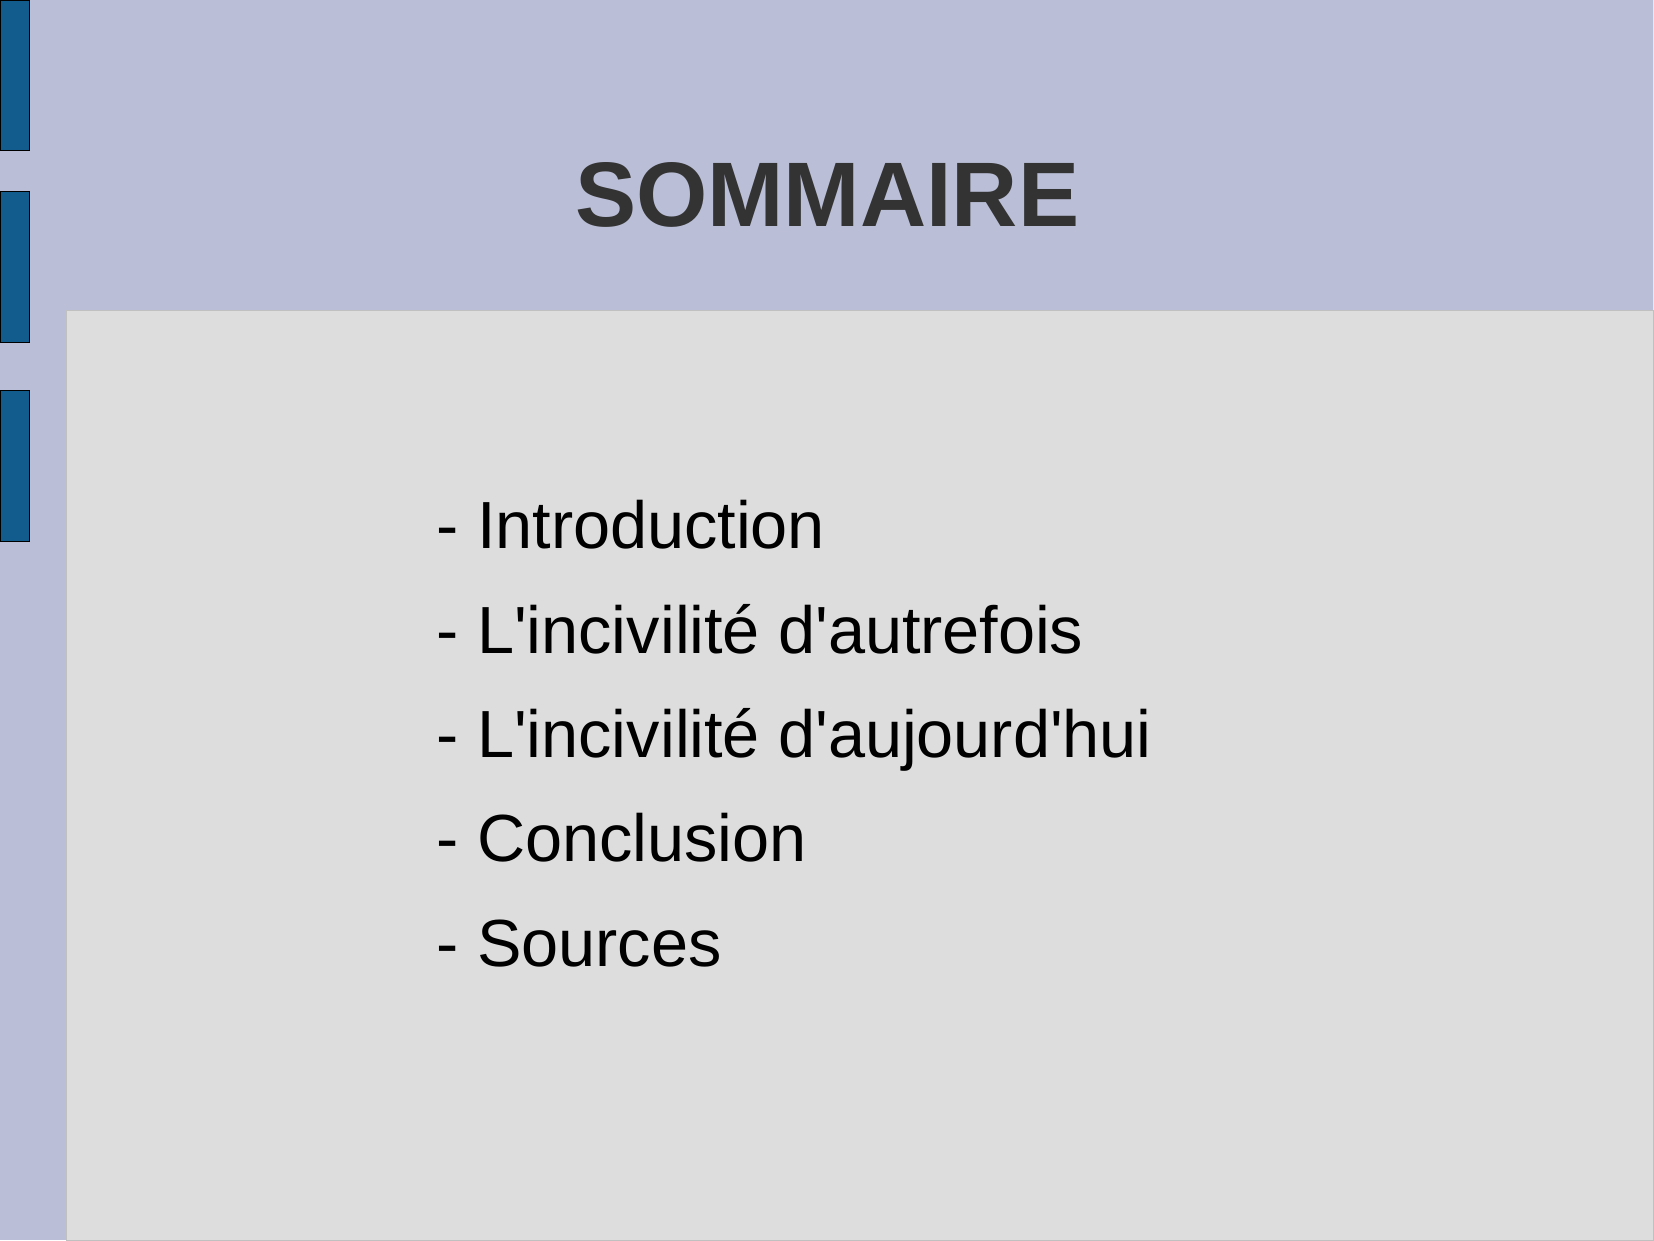

# SOMMAIRE
- Introduction
- L'incivilité d'autrefois
- L'incivilité d'aujourd'hui
- Conclusion
- Sources